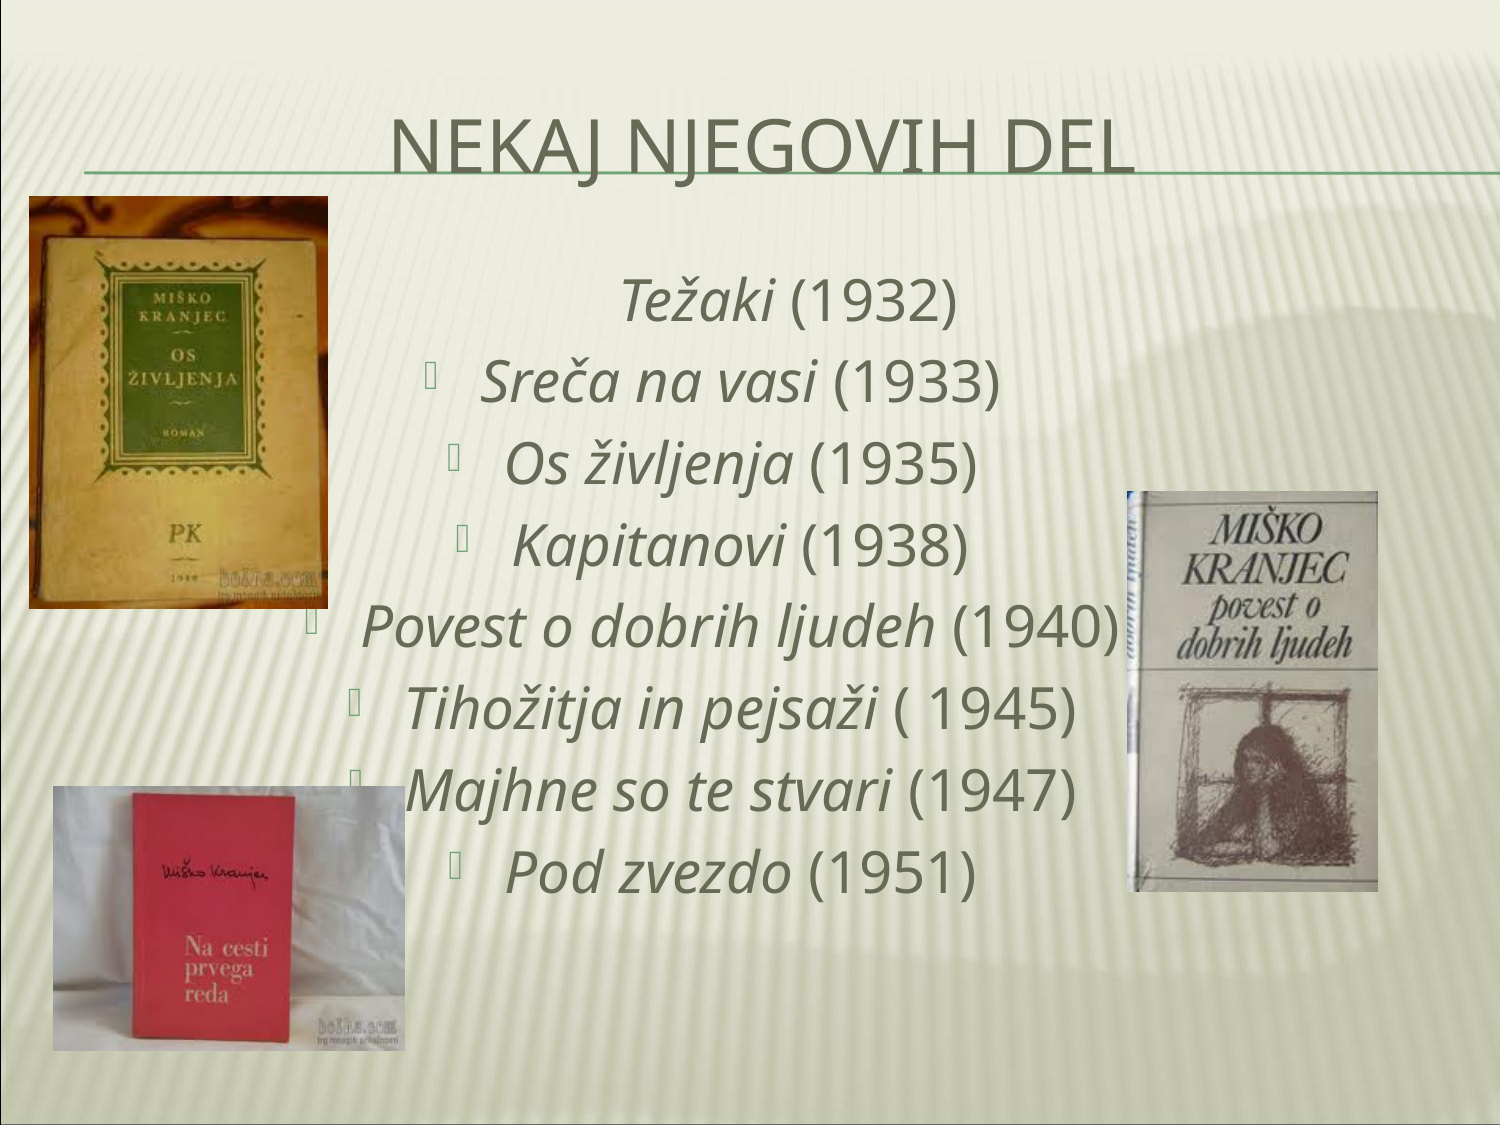

# Nekaj njegovih Del
 Težaki (1932)
Sreča na vasi (1933)
Os življenja (1935)
Kapitanovi (1938)
Povest o dobrih ljudeh (1940)
Tihožitja in pejsaži ( 1945)
Majhne so te stvari (1947)
Pod zvezdo (1951)